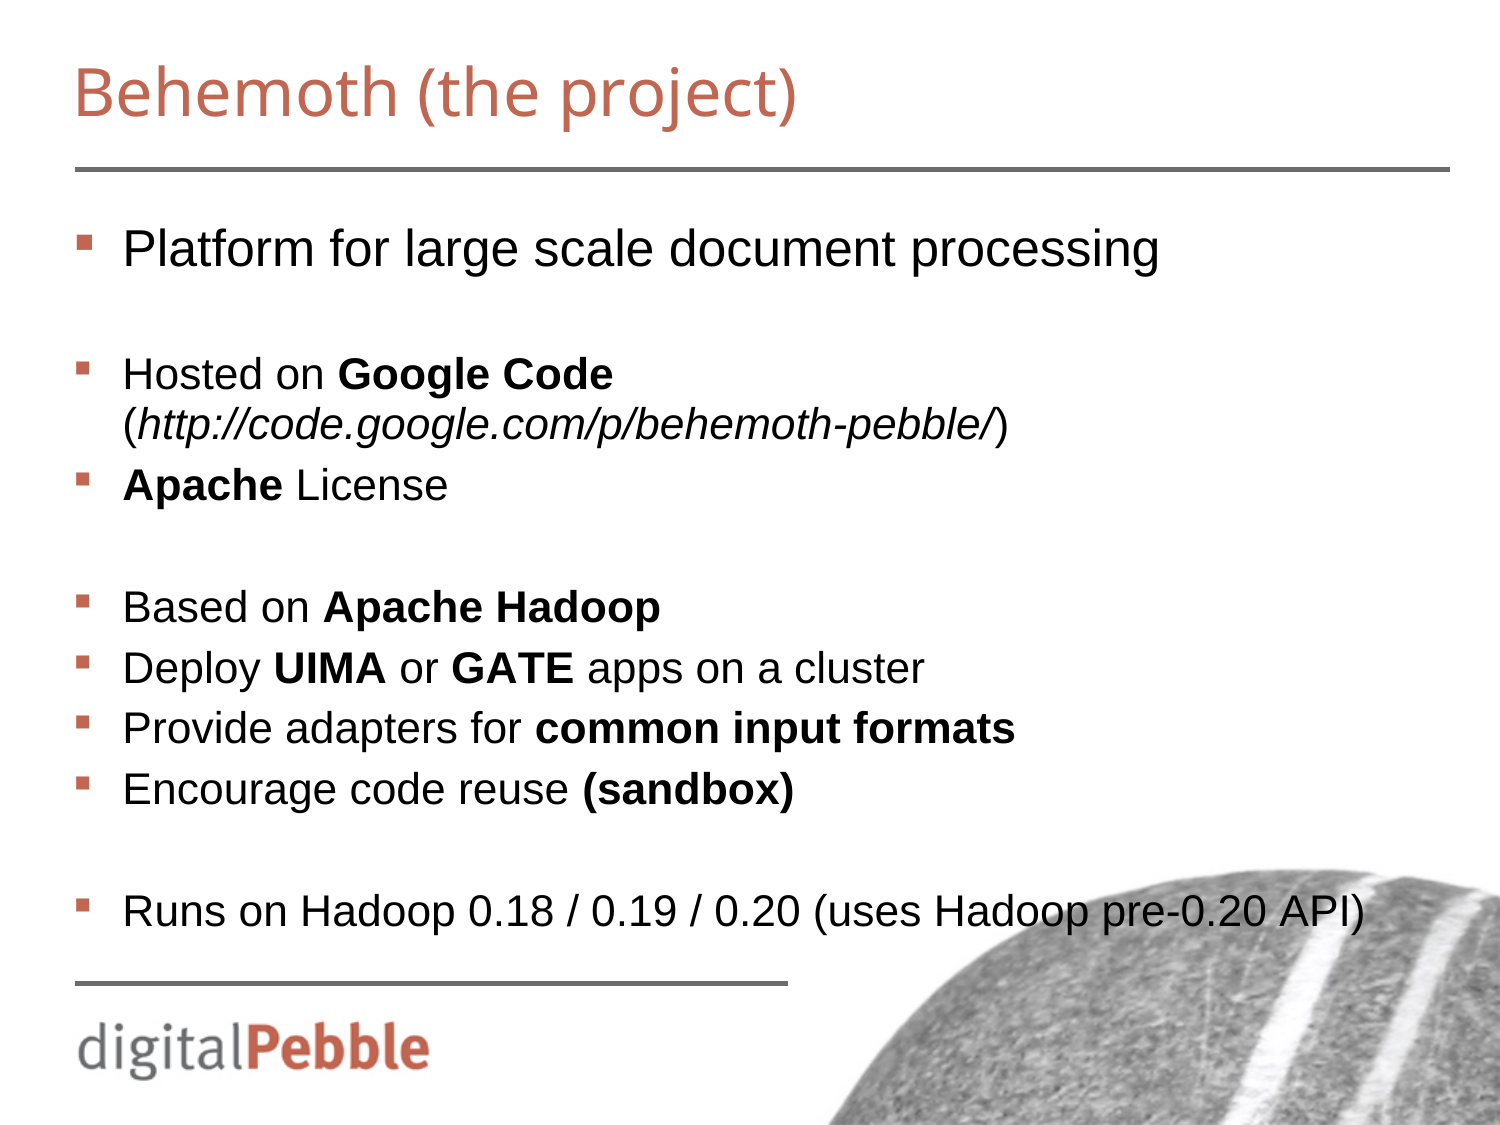

# Behemoth (the project)
Platform for large scale document processing
Hosted on Google Code
(http://code.google.com/p/behemoth-pebble/)
Apache License
Based on Apache Hadoop
Deploy UIMA or GATE apps on a cluster
Provide adapters for common input formats
Encourage code reuse (sandbox)
Runs on Hadoop 0.18 / 0.19 / 0.20 (uses Hadoop pre-0.20 API)